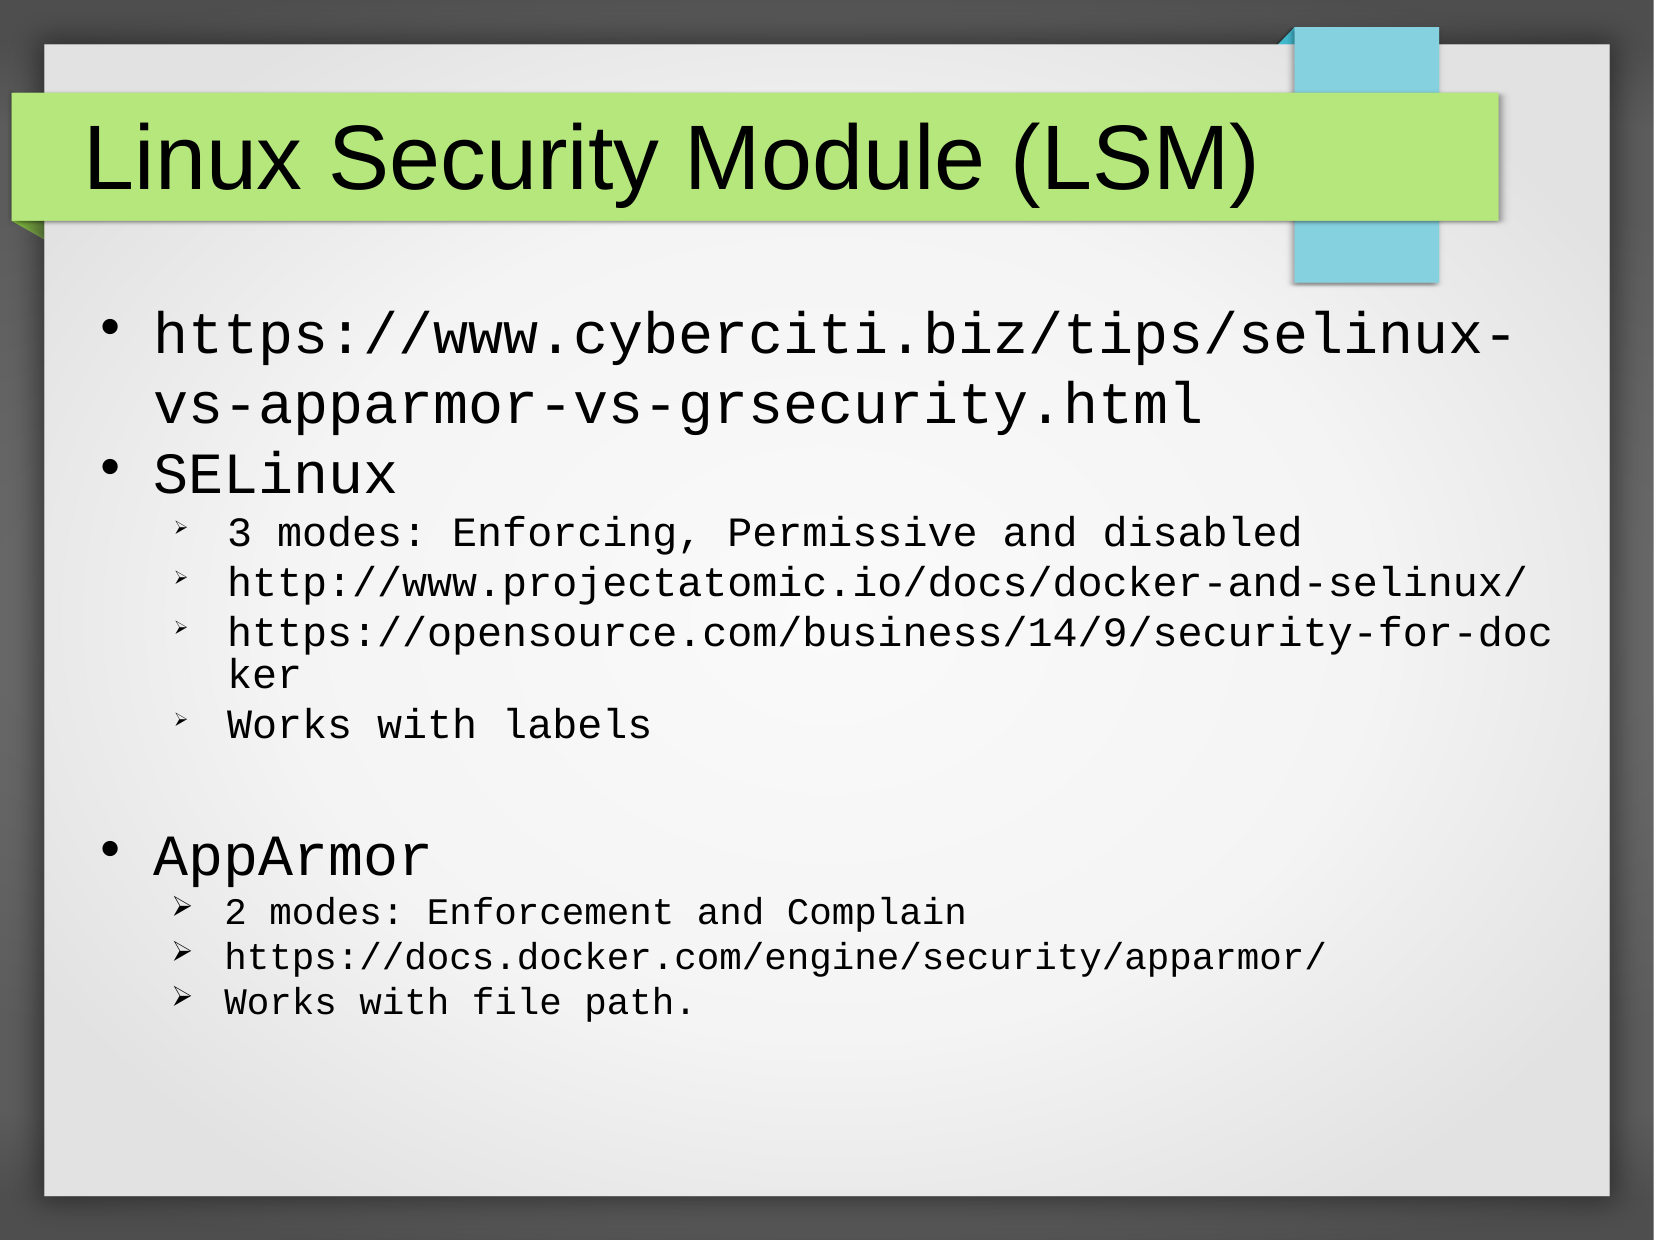

Linux Security Module (LSM)
https://www.cyberciti.biz/tips/selinux-vs-apparmor-vs-grsecurity.html
SELinux
3 modes: Enforcing, Permissive and disabled
http://www.projectatomic.io/docs/docker-and-selinux/
https://opensource.com/business/14/9/security-for-docker
Works with labels
AppArmor
2 modes: Enforcement and Complain
https://docs.docker.com/engine/security/apparmor/
Works with file path.